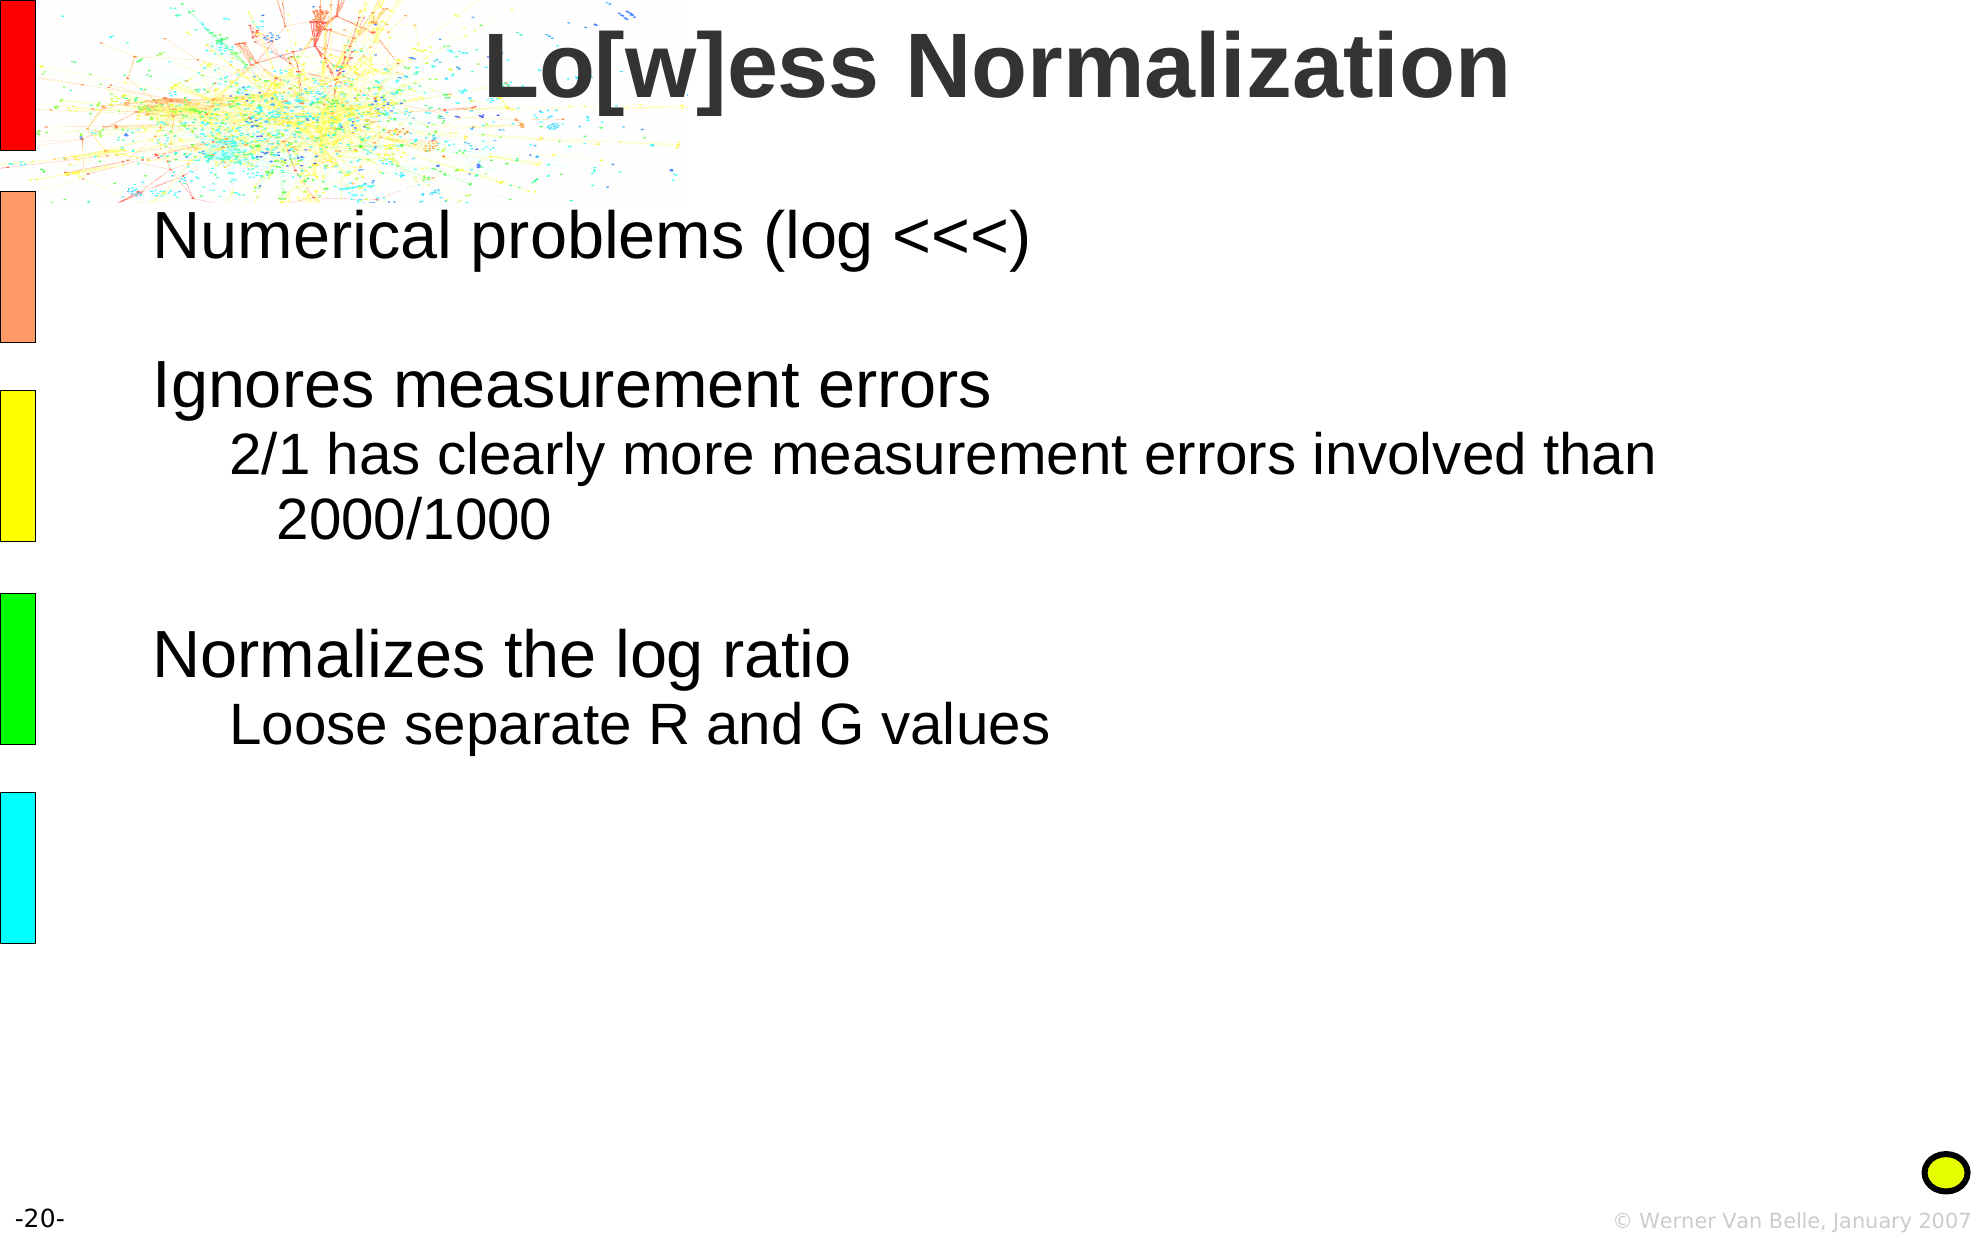

# Lo[w]ess Normalization
Numerical problems (log <<<)
Ignores measurement errors
2/1 has clearly more measurement errors involved than 2000/1000
Normalizes the log ratio
Loose separate R and G values